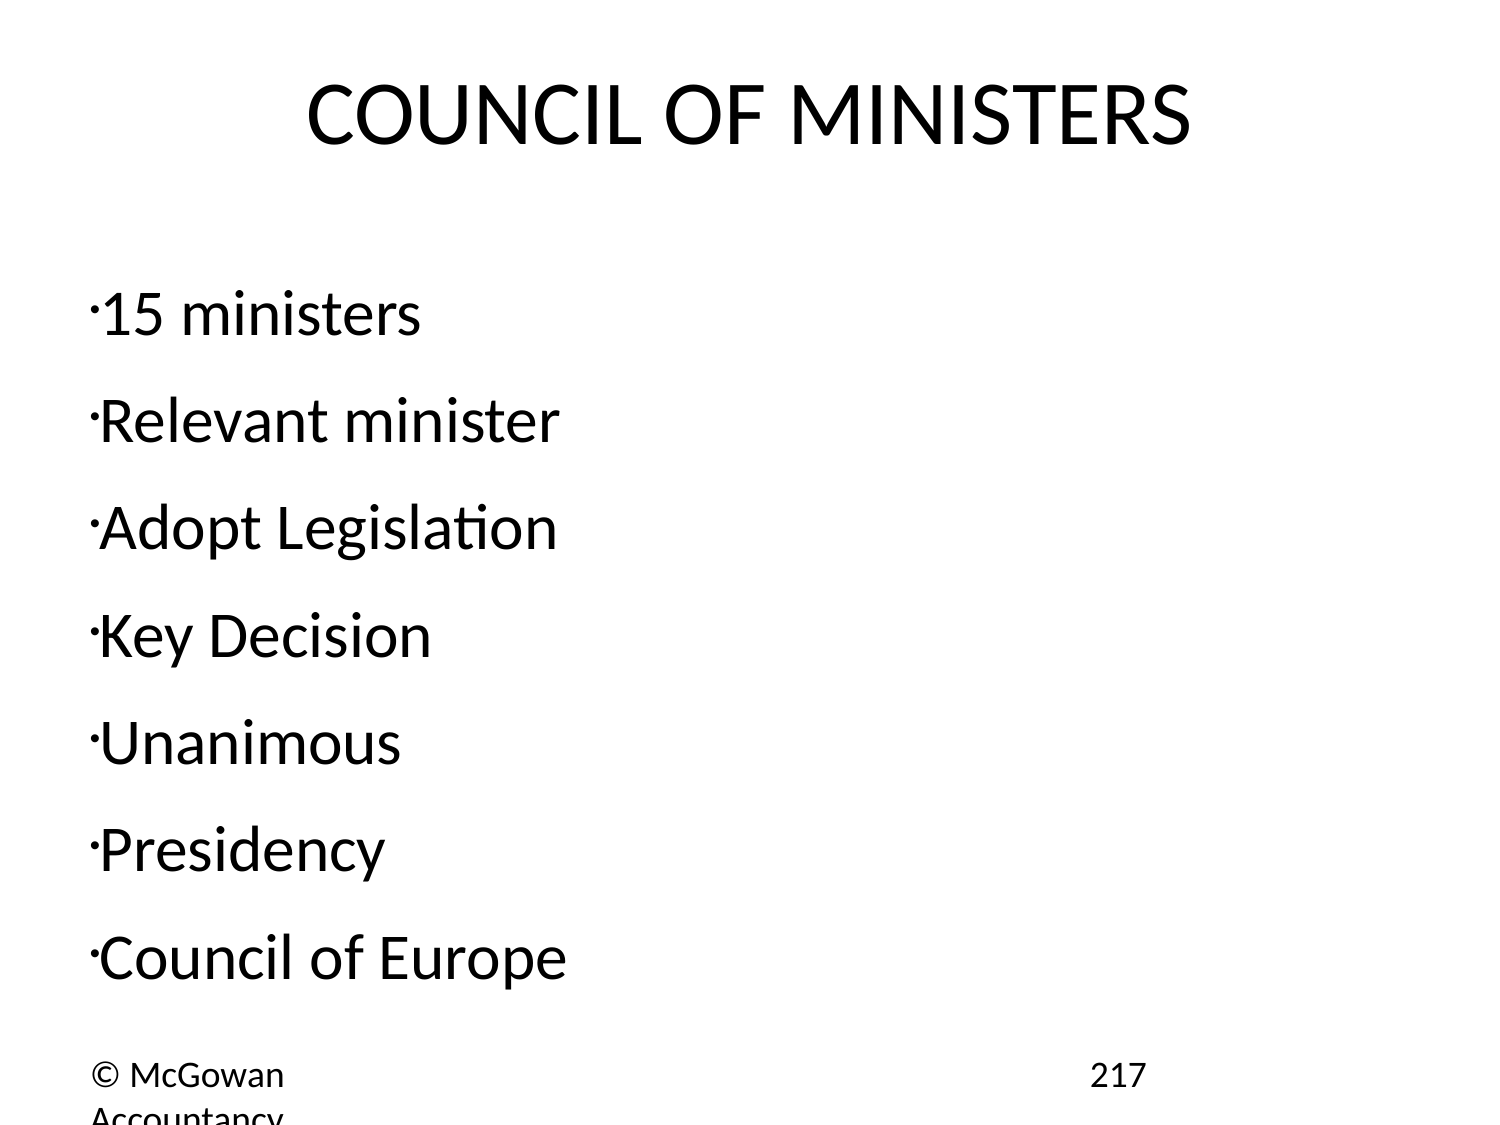

# COUNCIL OF MINISTERS
15 ministers
Relevant minister
Adopt Legislation
Key Decision
Unanimous
Presidency
Council of Europe
© McGowan Accountancy Services
217